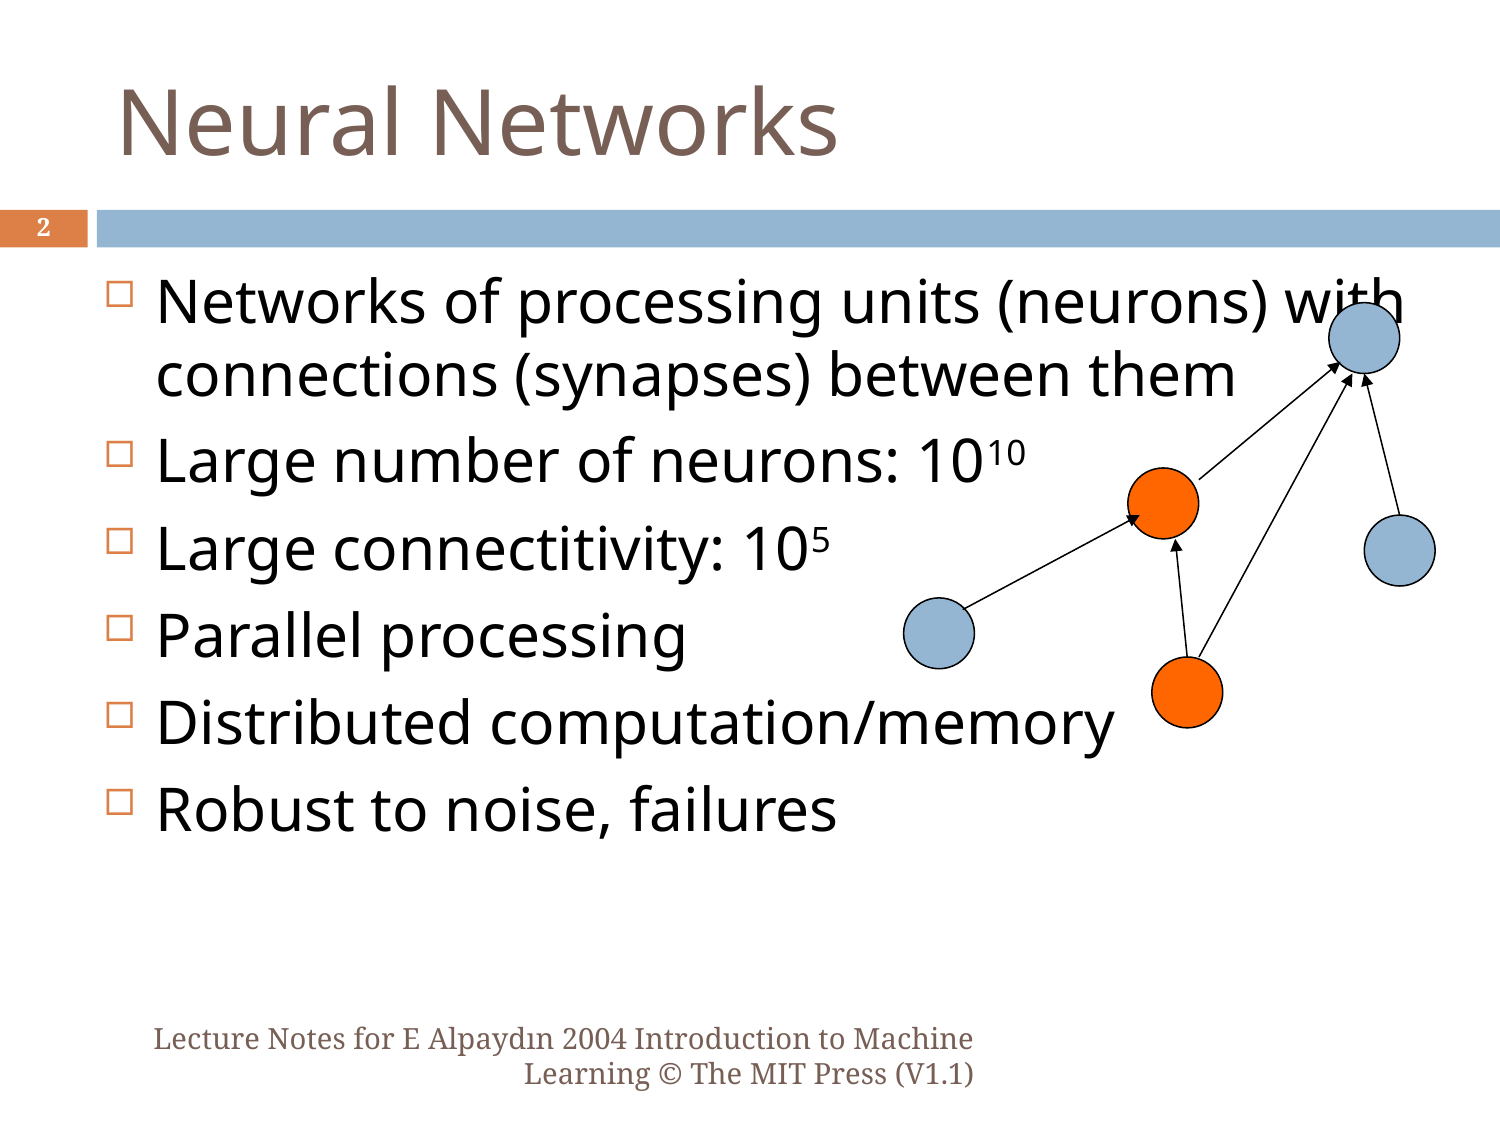

# Neural Networks
Networks of processing units (neurons) with connections (synapses) between them
Large number of neurons: 1010
Large connectitivity: 105
Parallel processing
Distributed computation/memory
Robust to noise, failures
Lecture Notes for E Alpaydın 2004 Introduction to Machine Learning © The MIT Press (V1.1)